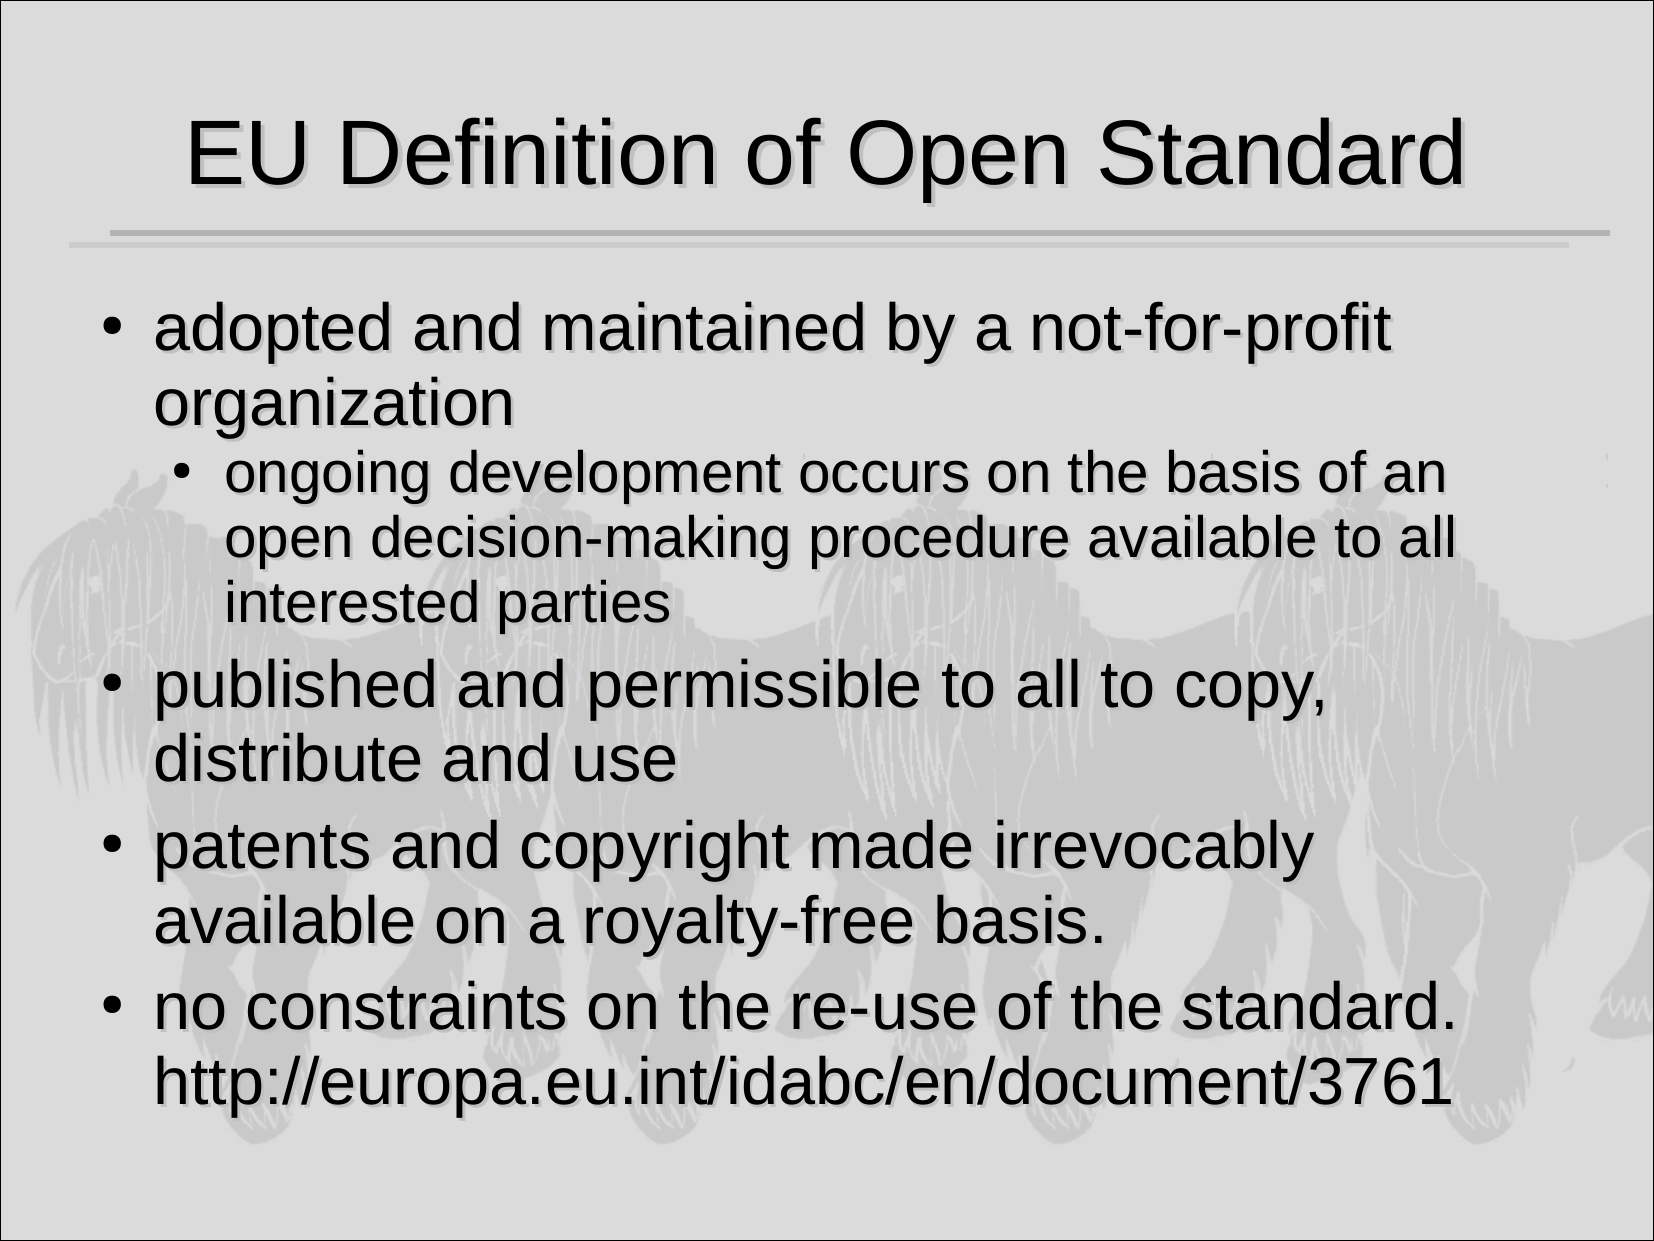

# EU Definition of Open Standard
adopted and maintained by a not-for-profit organization
ongoing development occurs on the basis of an open decision-making procedure available to all interested parties
published and permissible to all to copy, distribute and use
patents and copyright made irrevocably available on a royalty-free basis.
no constraints on the re-use of the standard.
http://europa.eu.int/idabc/en/document/3761